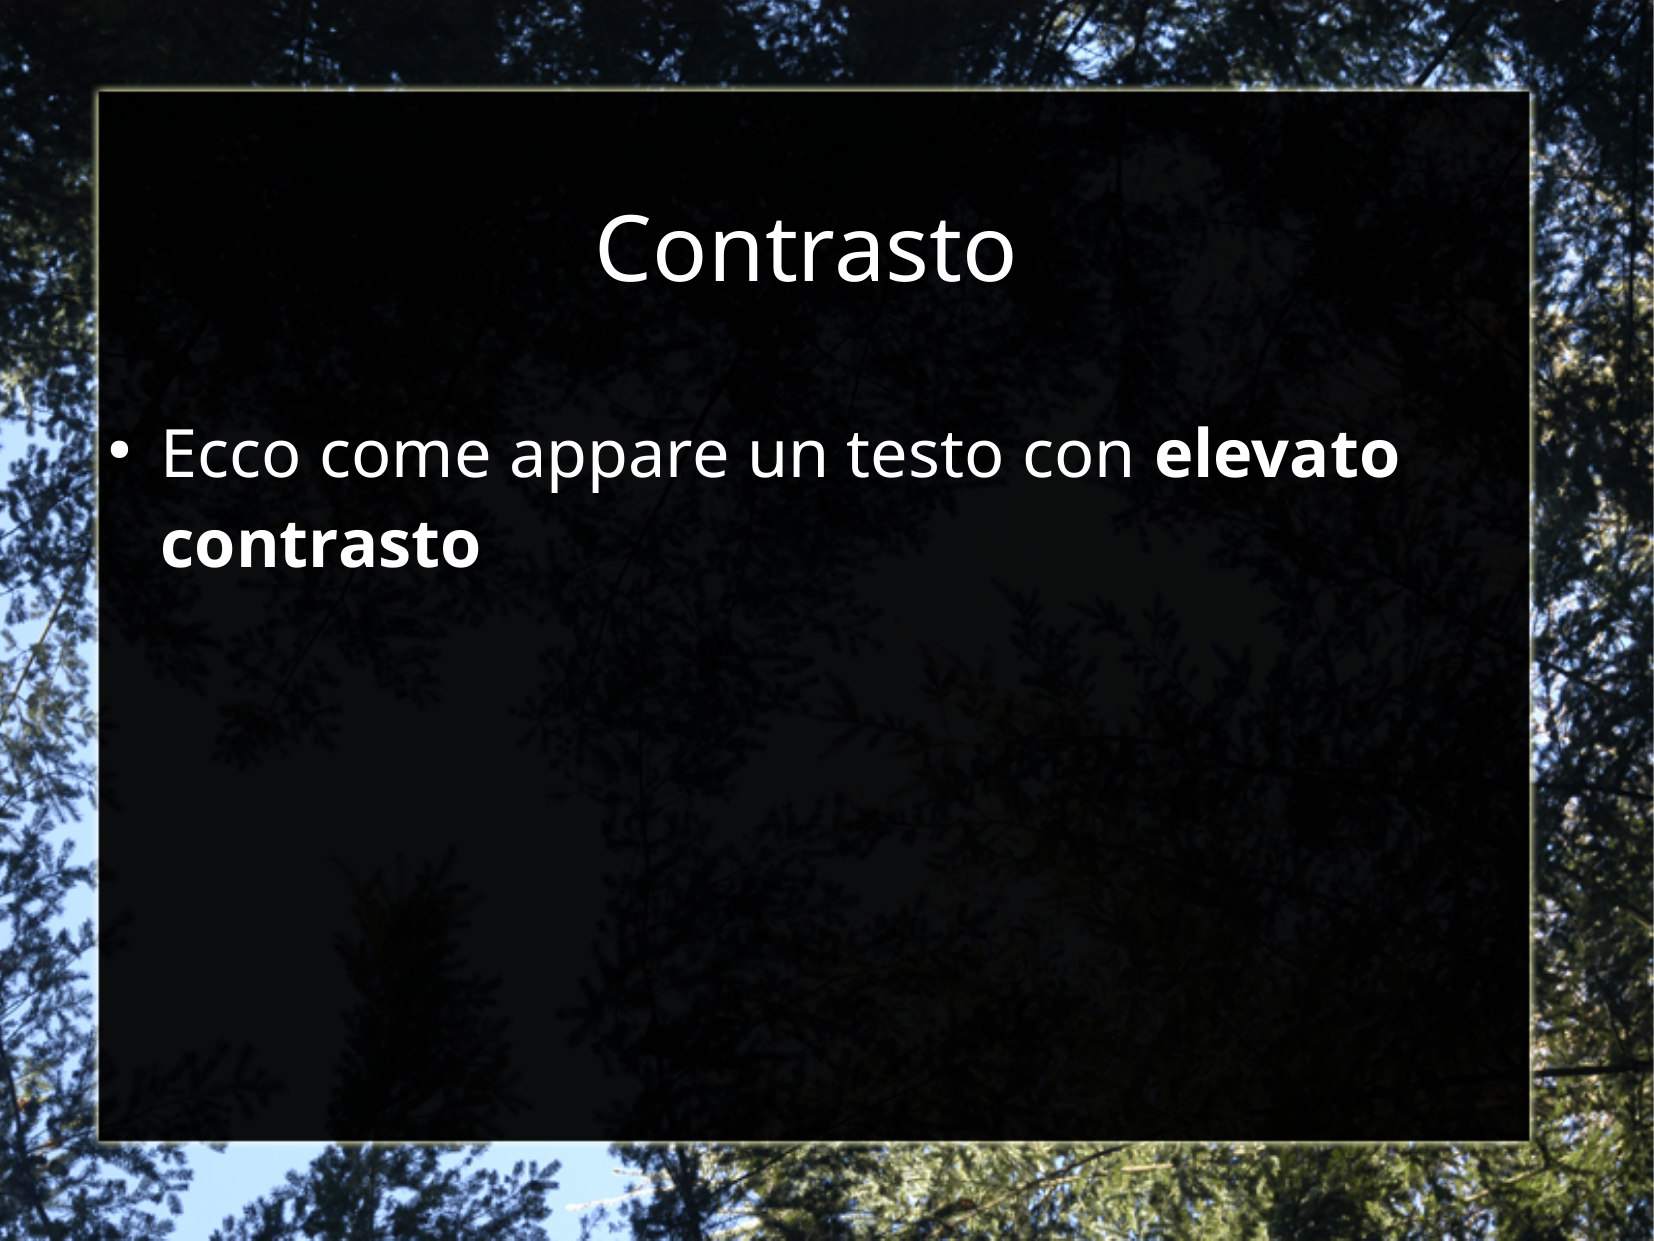

# Contrasto
Ecco come appare un testo con elevato contrasto